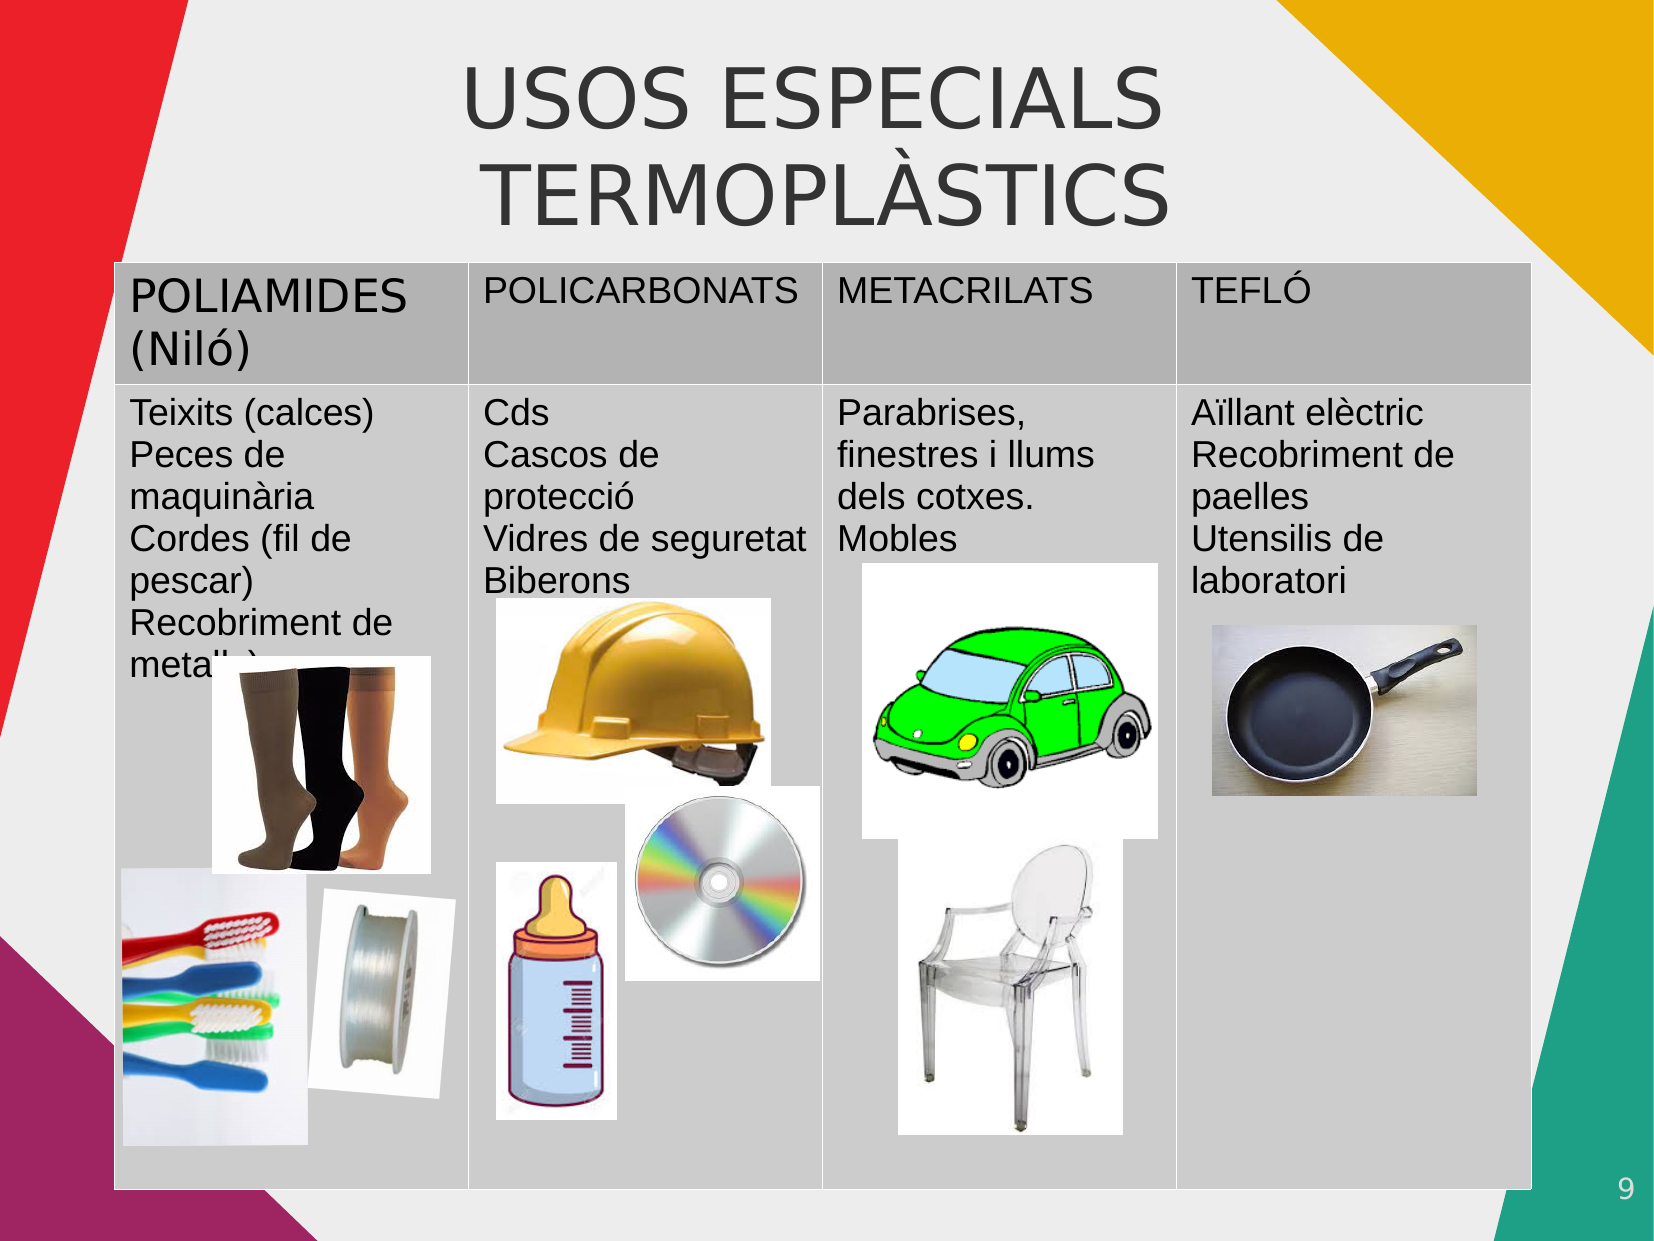

# USOS ESPECIALS TERMOPLÀSTICS
| POLIAMIDES (Niló) | POLICARBONATS | METACRILATS | TEFLÓ |
| --- | --- | --- | --- |
| Teixits (calces) Peces de maquinària Cordes (fil de pescar) Recobriment de metalls) | Cds Cascos de protecció Vidres de seguretat Biberons | Parabrises, finestres i llums dels cotxes. Mobles | Aïllant elèctric Recobriment de paelles Utensilis de laboratori |
9